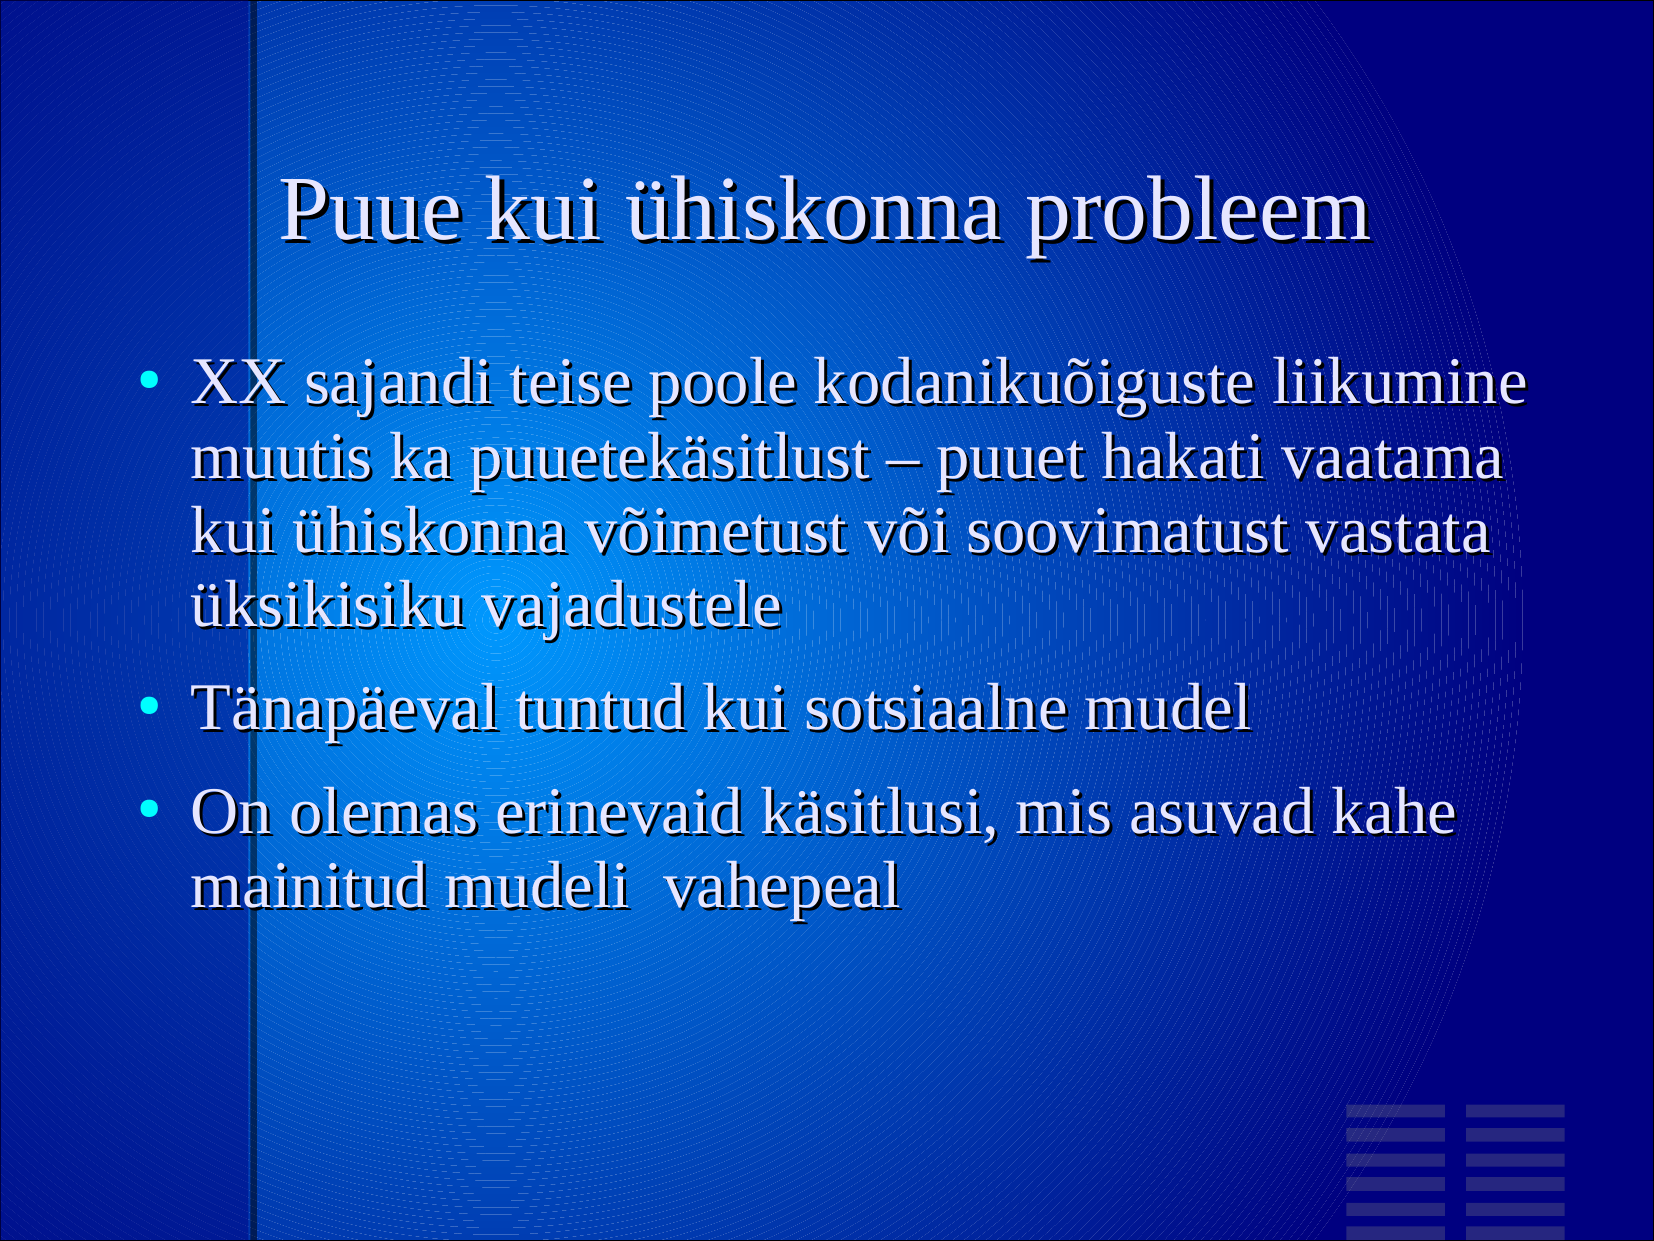

# Puue kui ühiskonna probleem
XX sajandi teise poole kodanikuõiguste liikumine muutis ka puuetekäsitlust – puuet hakati vaatama kui ühiskonna võimetust või soovimatust vastata üksikisiku vajadustele
Tänapäeval tuntud kui sotsiaalne mudel
On olemas erinevaid käsitlusi, mis asuvad kahe mainitud mudeli vahepeal